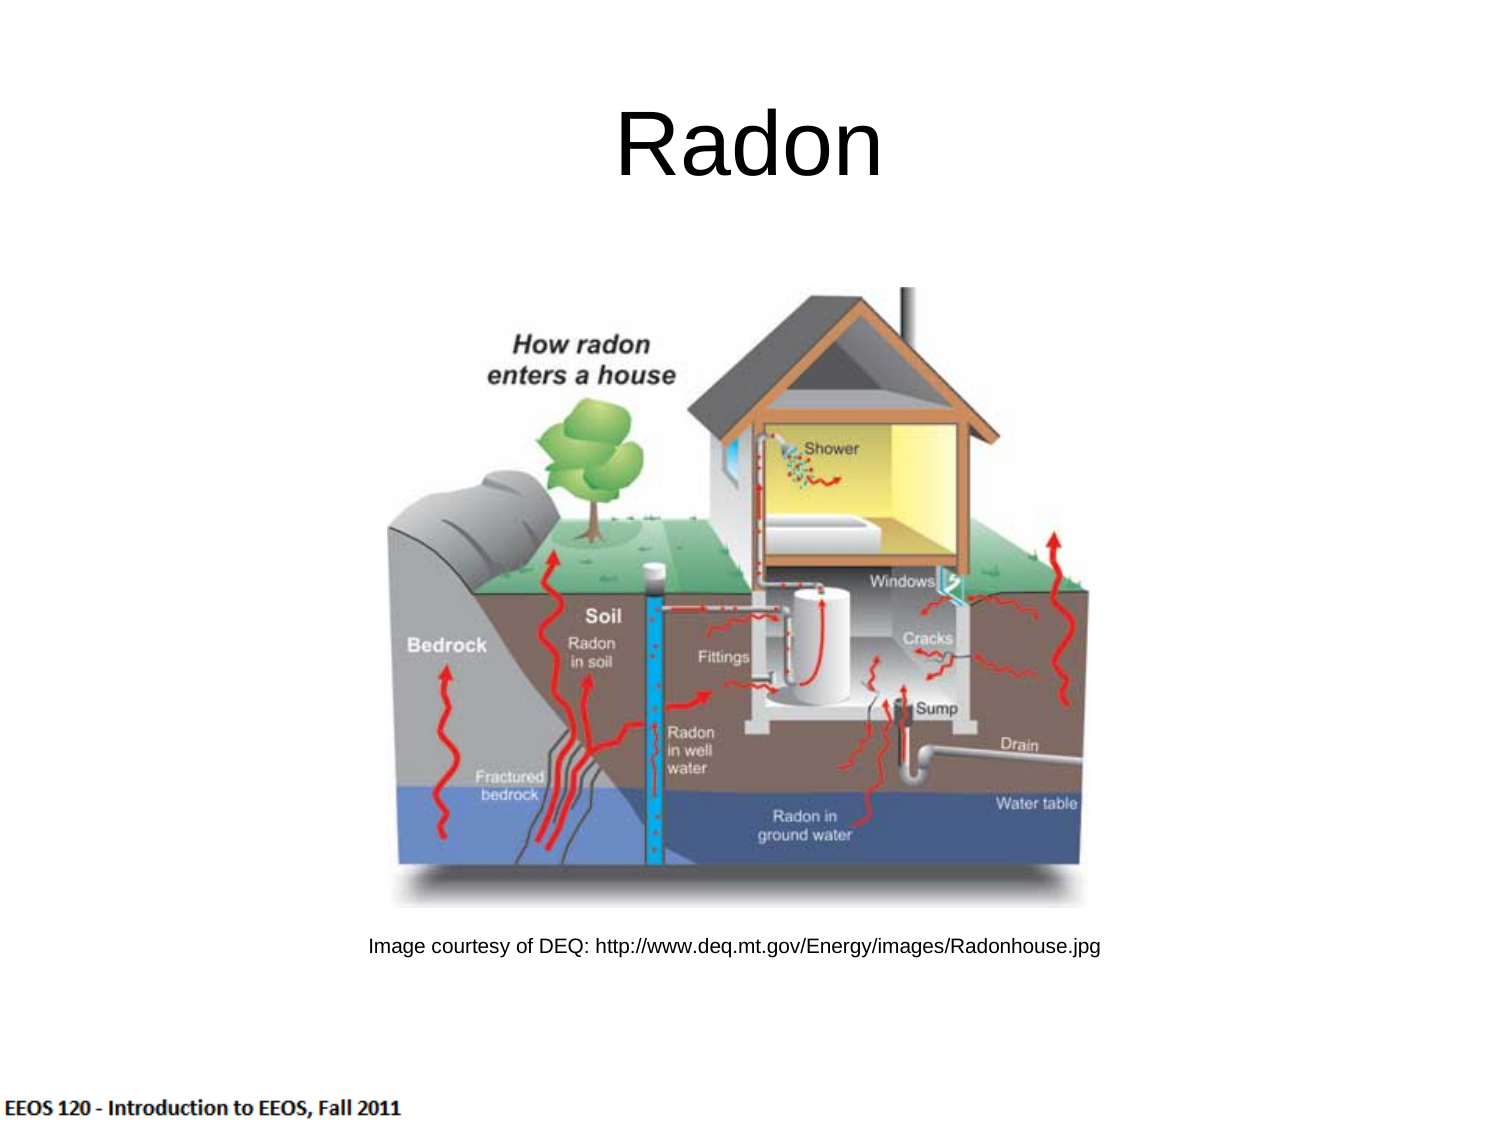

# Radon
Image courtesy of DEQ: http://www.deq.mt.gov/Energy/images/Radonhouse.jpg